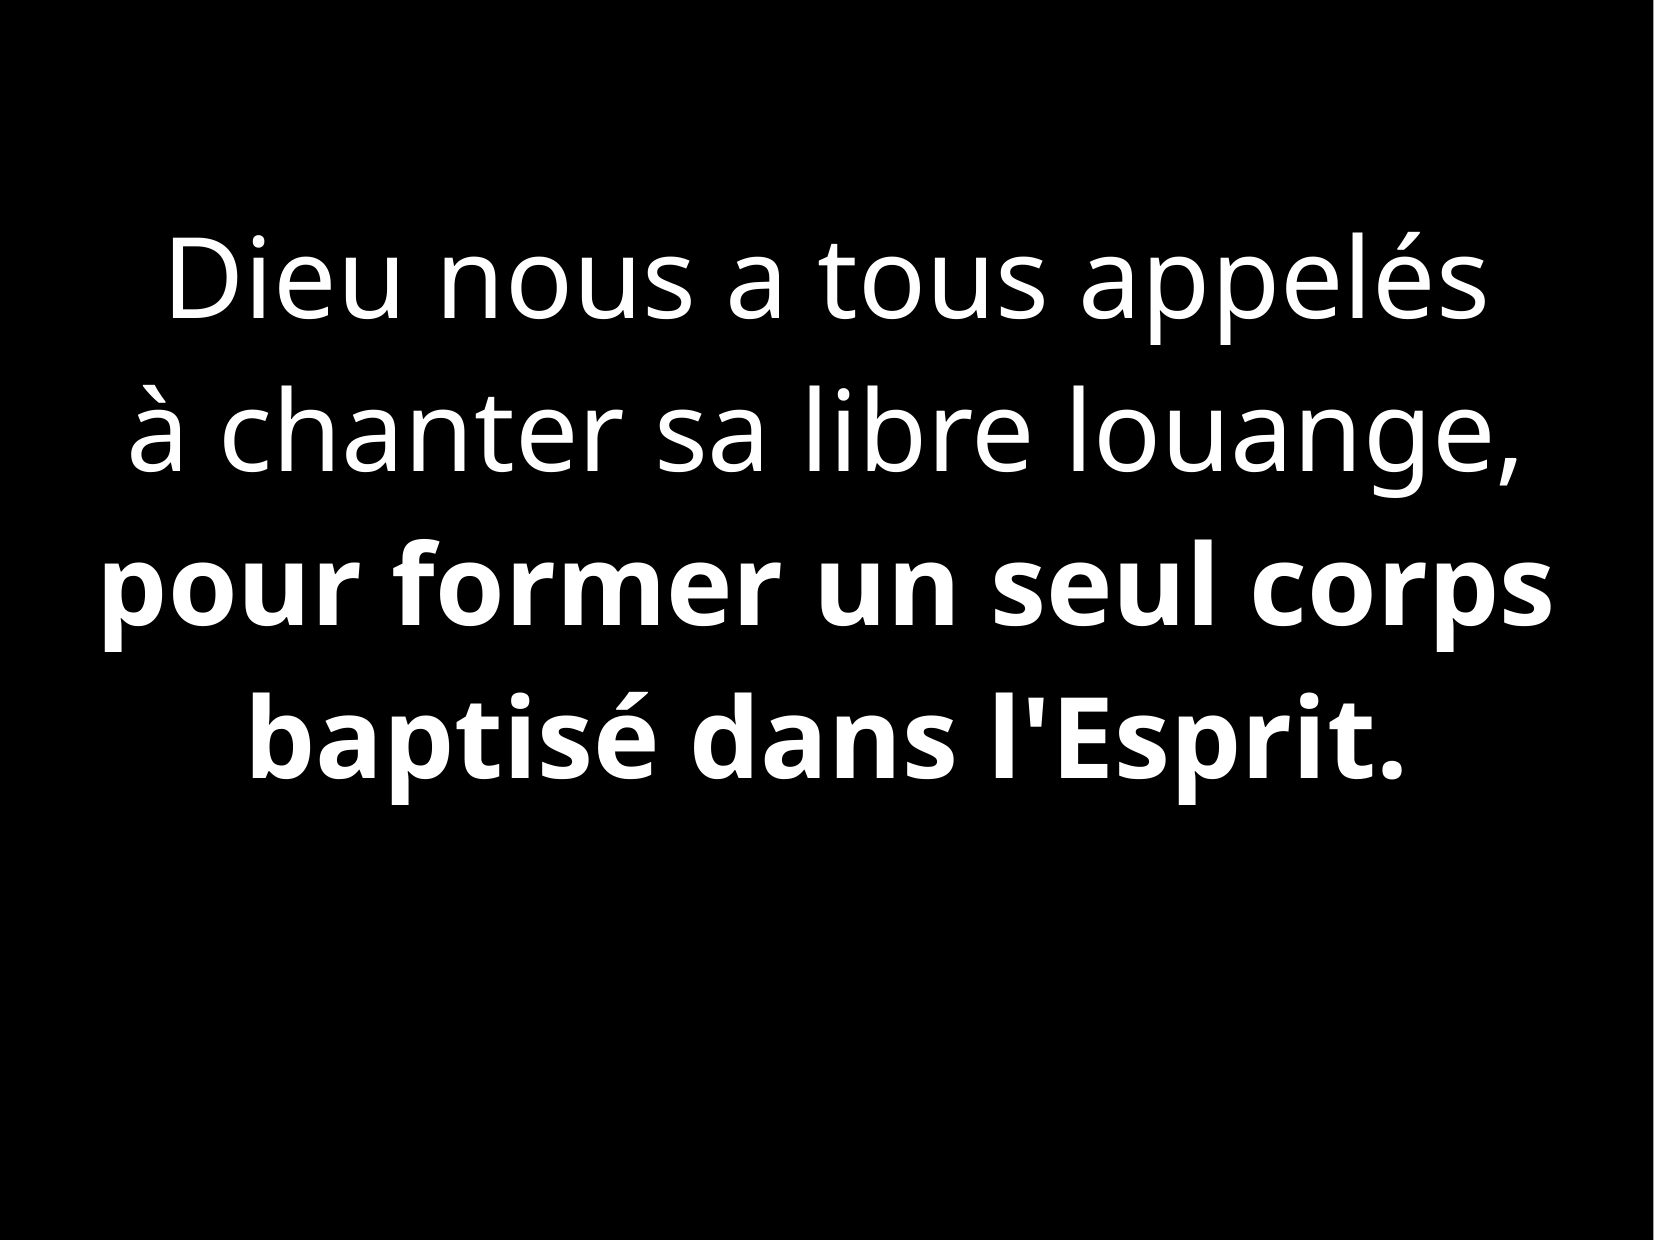

# Dieu nous a tous appelés à chanter sa libre louange, pour former un seul corps baptisé dans l'Esprit.